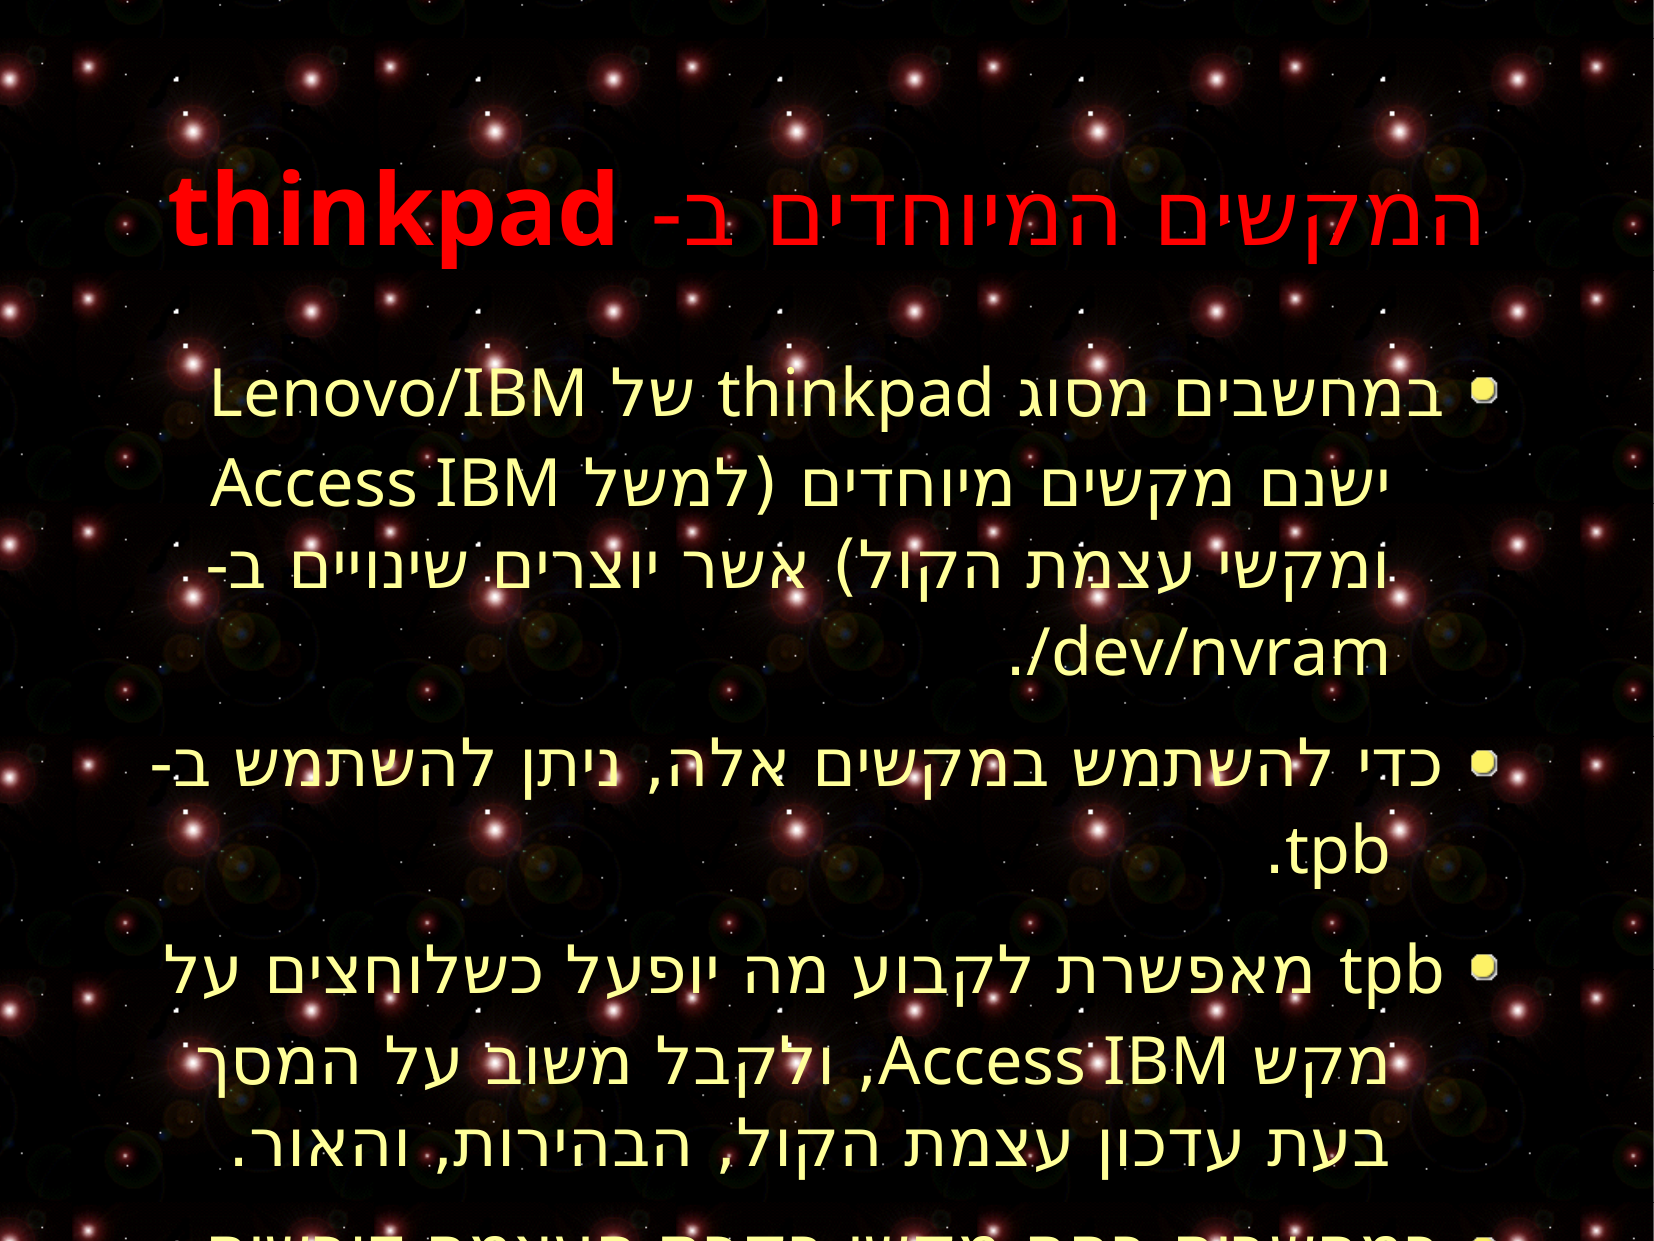

# המקשים המיוחדים ב- thinkpad
במחשבים מסוג thinkpad של Lenovo/IBM ישנם מקשים מיוחדים (למשל Access IBM ומקשי עצמת הקול) אשר יוצרים שינויים ב- ‎/dev/nvram.
כדי להשתמש במקשים אלה, ניתן להשתמש ב- tpb.
tpb מאפשרת לקבוע מה יופעל כשלוחצים על מקש Access IBM, ולקבל משוב על המסך בעת עדכון עצמת הקול, הבהירות, והאור.
במחשבים בהם מקשי בקרת העצמה דורשים מימוש בתכנה, tpb דואגת שהם יפעלו כראוי.